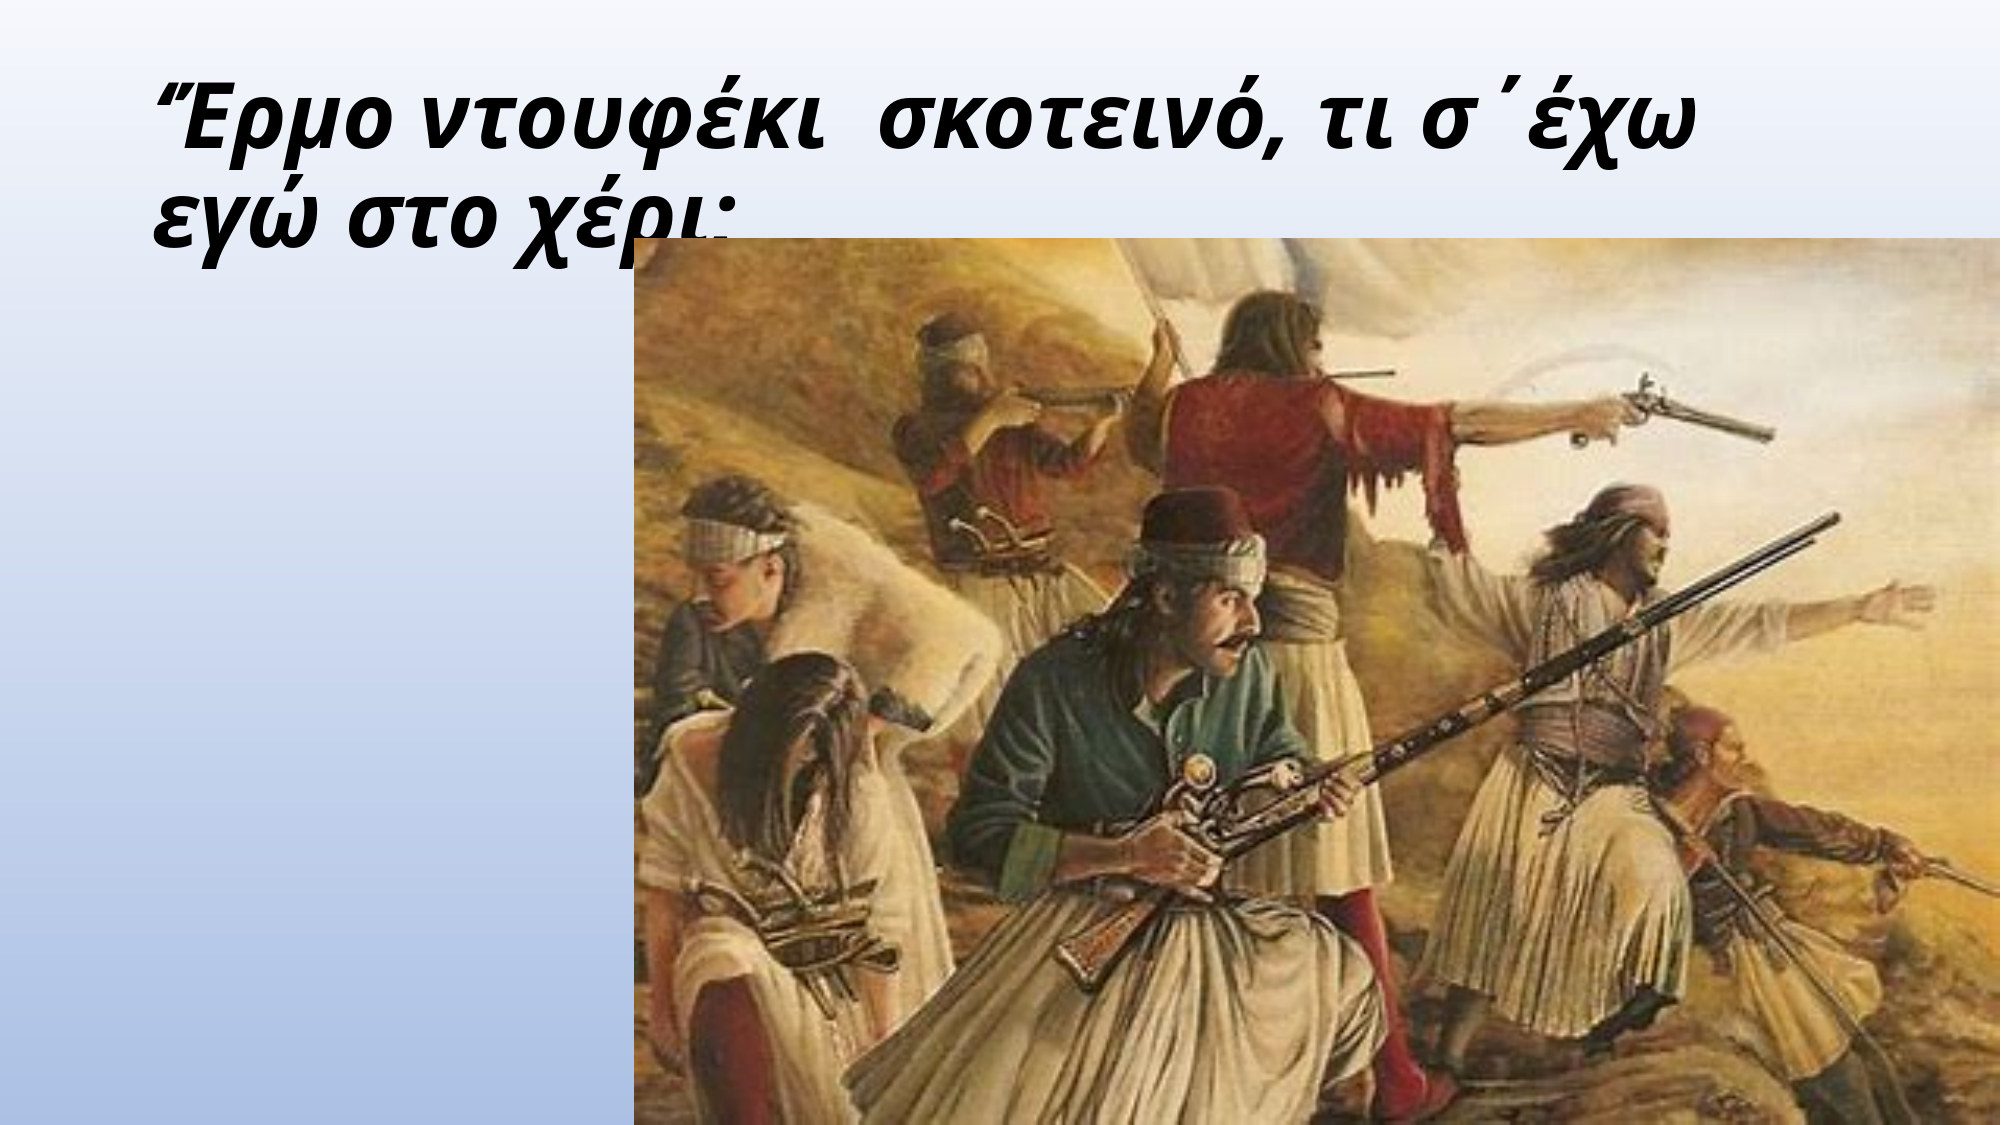

# ‘Έρμο ντουφέκι σκοτεινό, τι σ΄έχω εγώ στο χέρι;